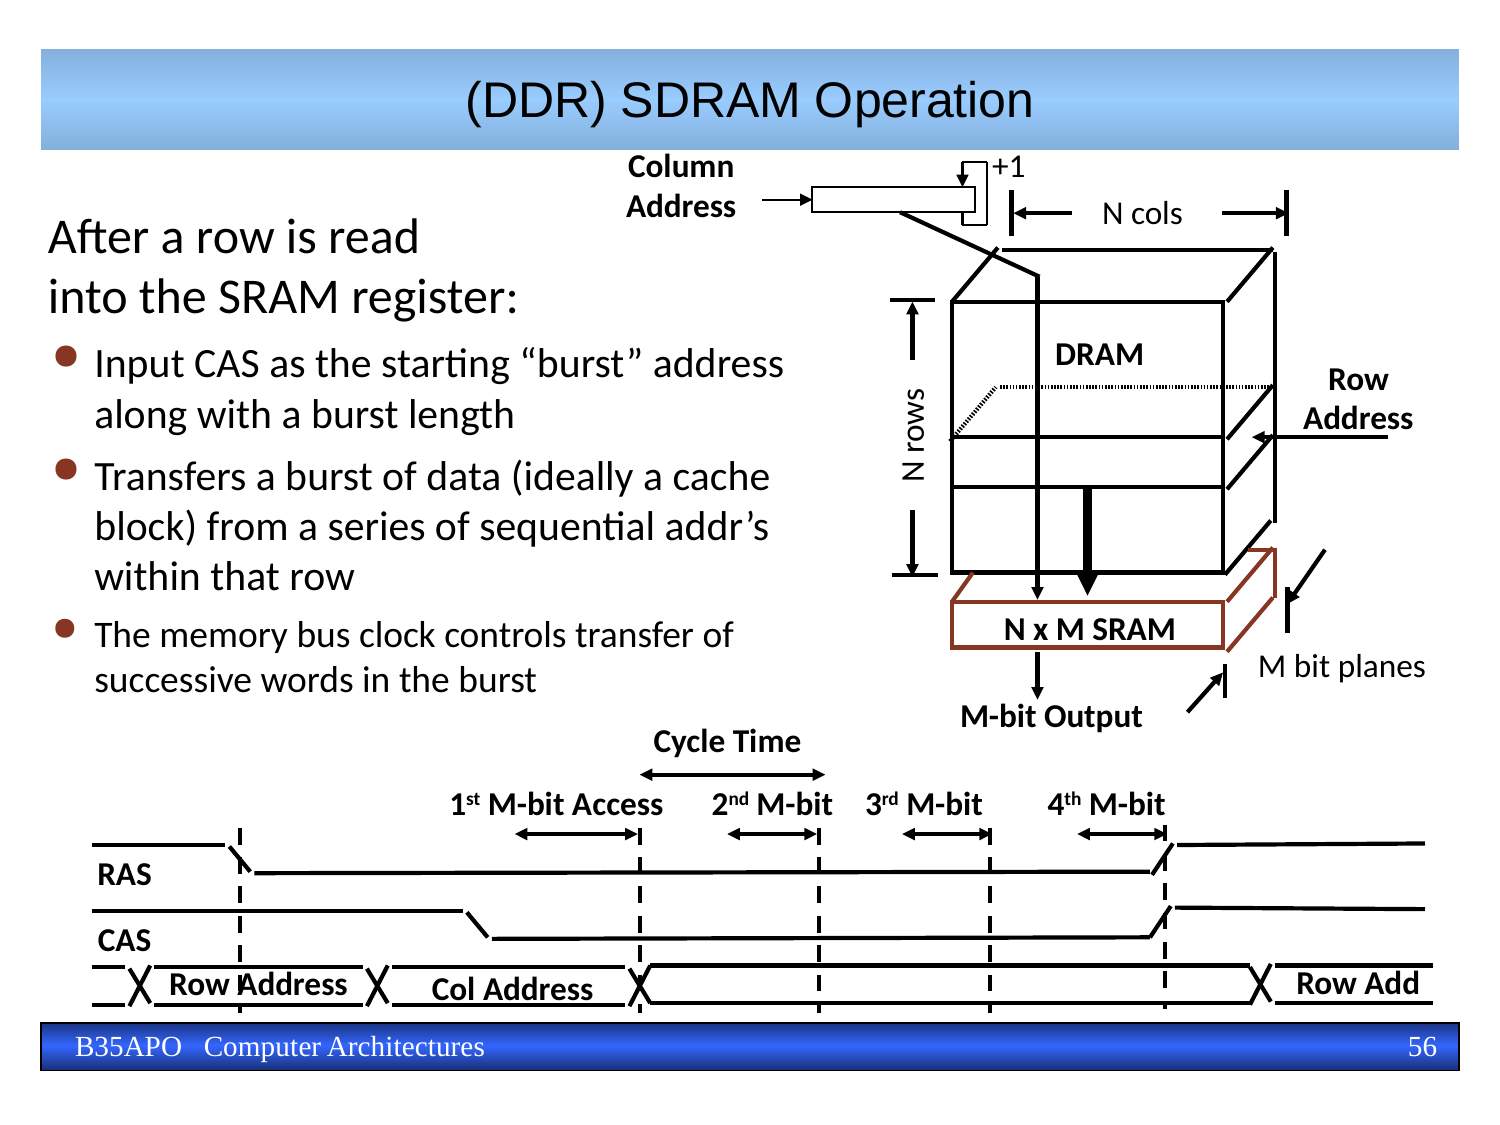

# (DDR) SDRAM Operation
Column
Address
+1
N cols
After a row is read
into the SRAM register:
Input CAS as the starting “burst” address along with a burst length
Transfers a burst of data (ideally a cache block) from a series of sequential addr’s within that row
The memory bus clock controls transfer of successive words in the burst
DRAM
Row
Address
N rows
 N x M SRAM
M bit planes
M-bit Output
Cycle Time
1st M-bit Access
2nd M-bit
3rd M-bit
4th M-bit
RAS
CAS
Row Add
Row Address
Col Address
B35APO Computer Architectures
56